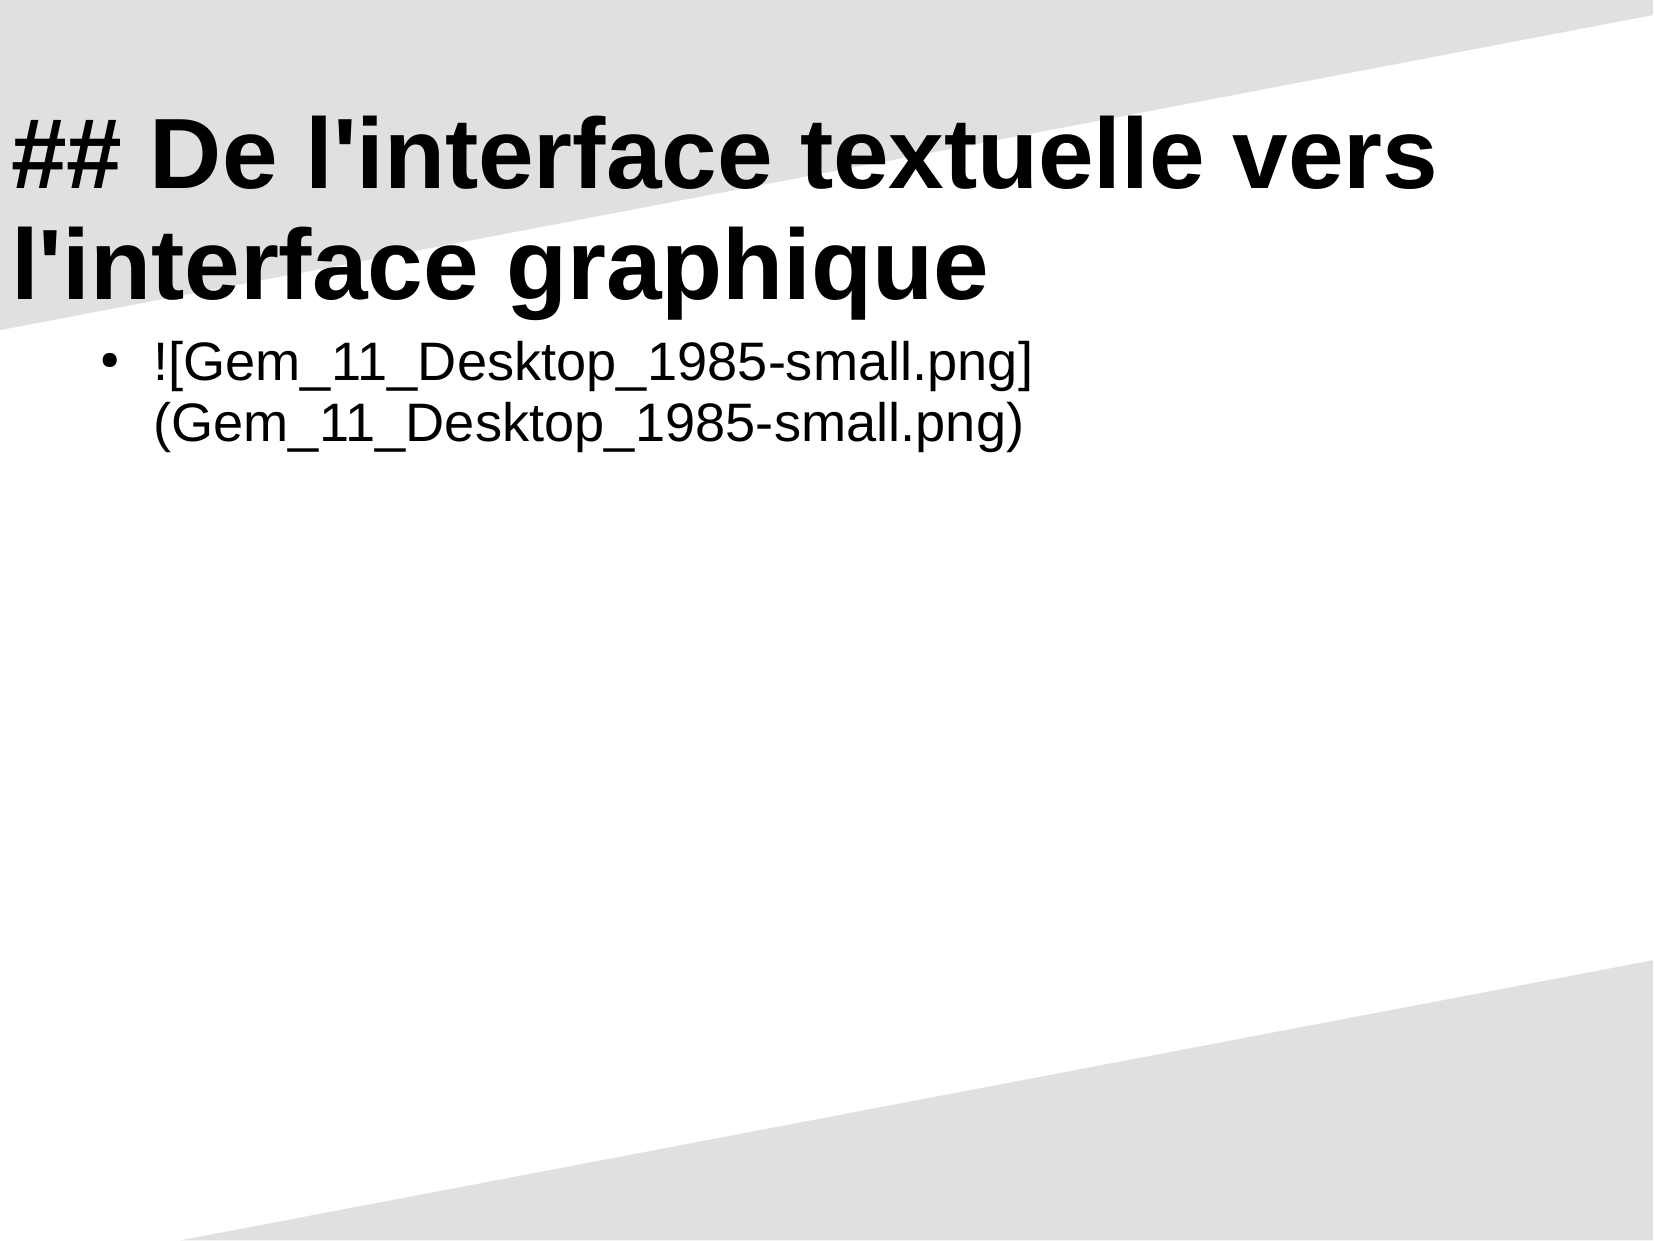

# ## De l'interface textuelle vers l'interface graphique